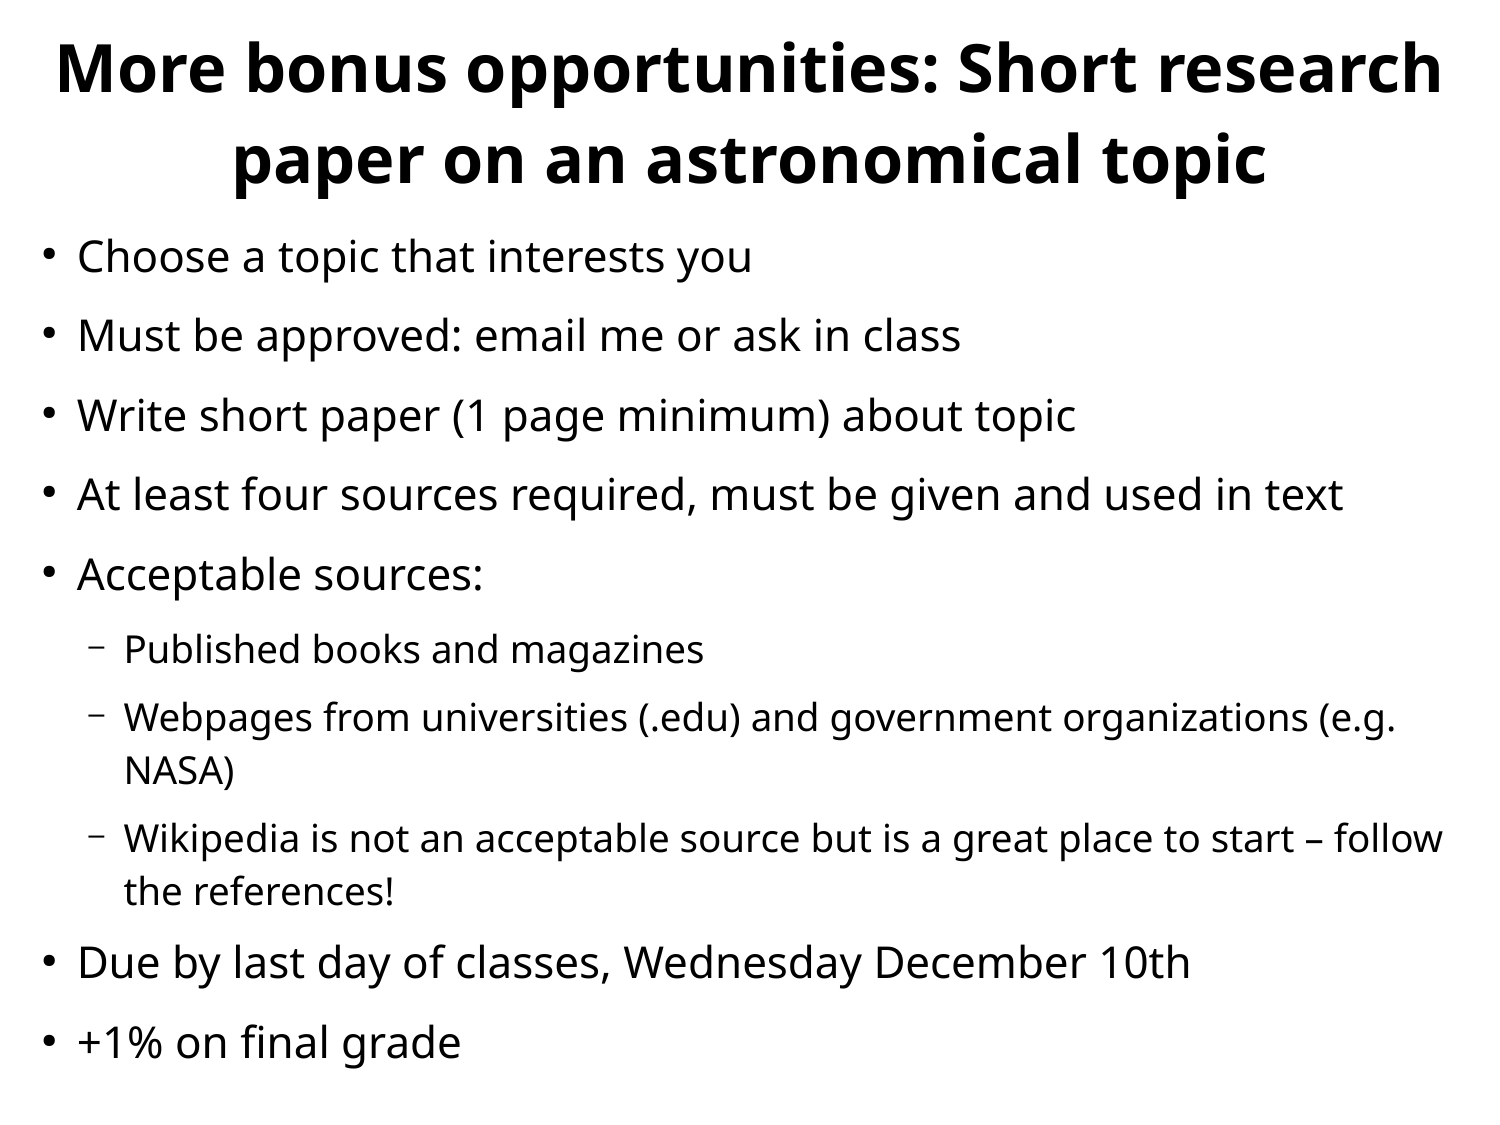

# More bonus opportunities: Short research paper on an astronomical topic
Choose a topic that interests you
Must be approved: email me or ask in class
Write short paper (1 page minimum) about topic
At least four sources required, must be given and used in text
Acceptable sources:
Published books and magazines
Webpages from universities (.edu) and government organizations (e.g. NASA)
Wikipedia is not an acceptable source but is a great place to start – follow the references!
Due by last day of classes, Wednesday December 10th
+1% on final grade